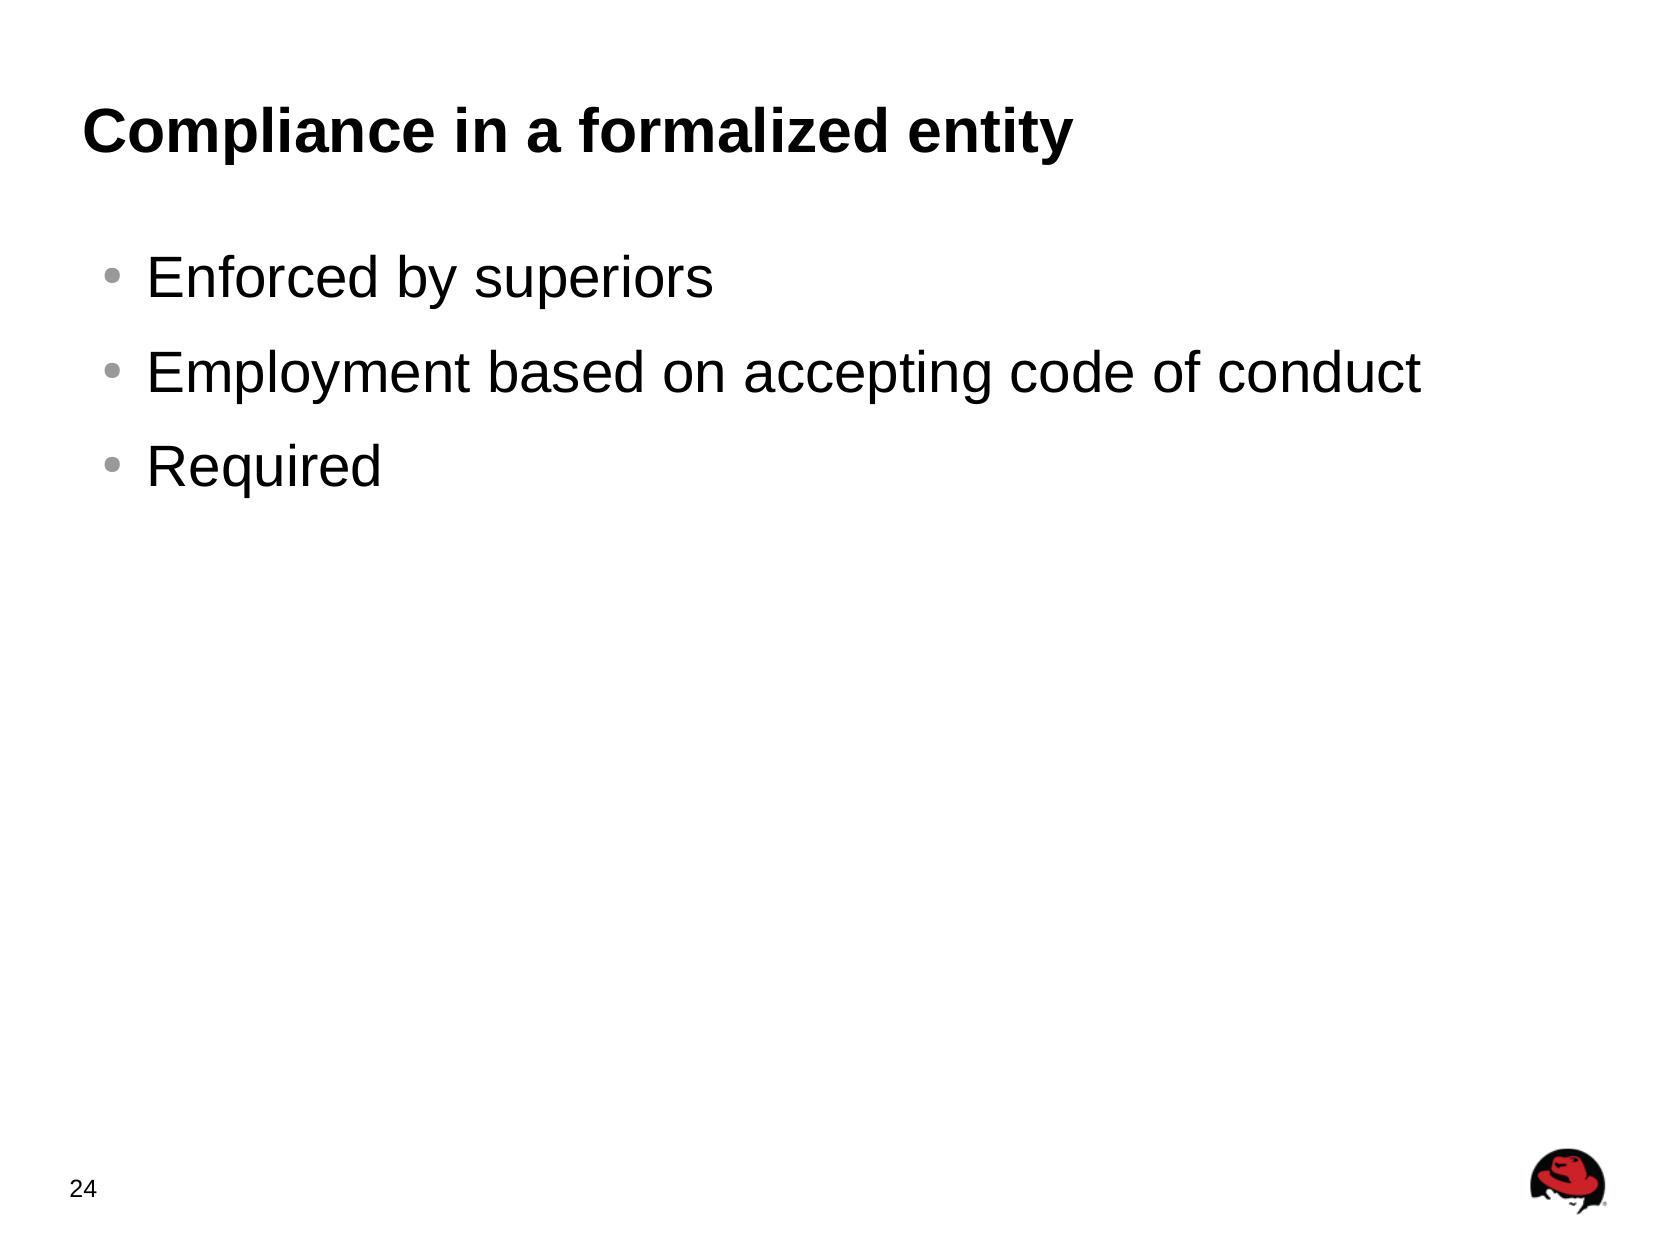

# Compliance in a formalized entity
Enforced by superiors
Employment based on accepting code of conduct
Required